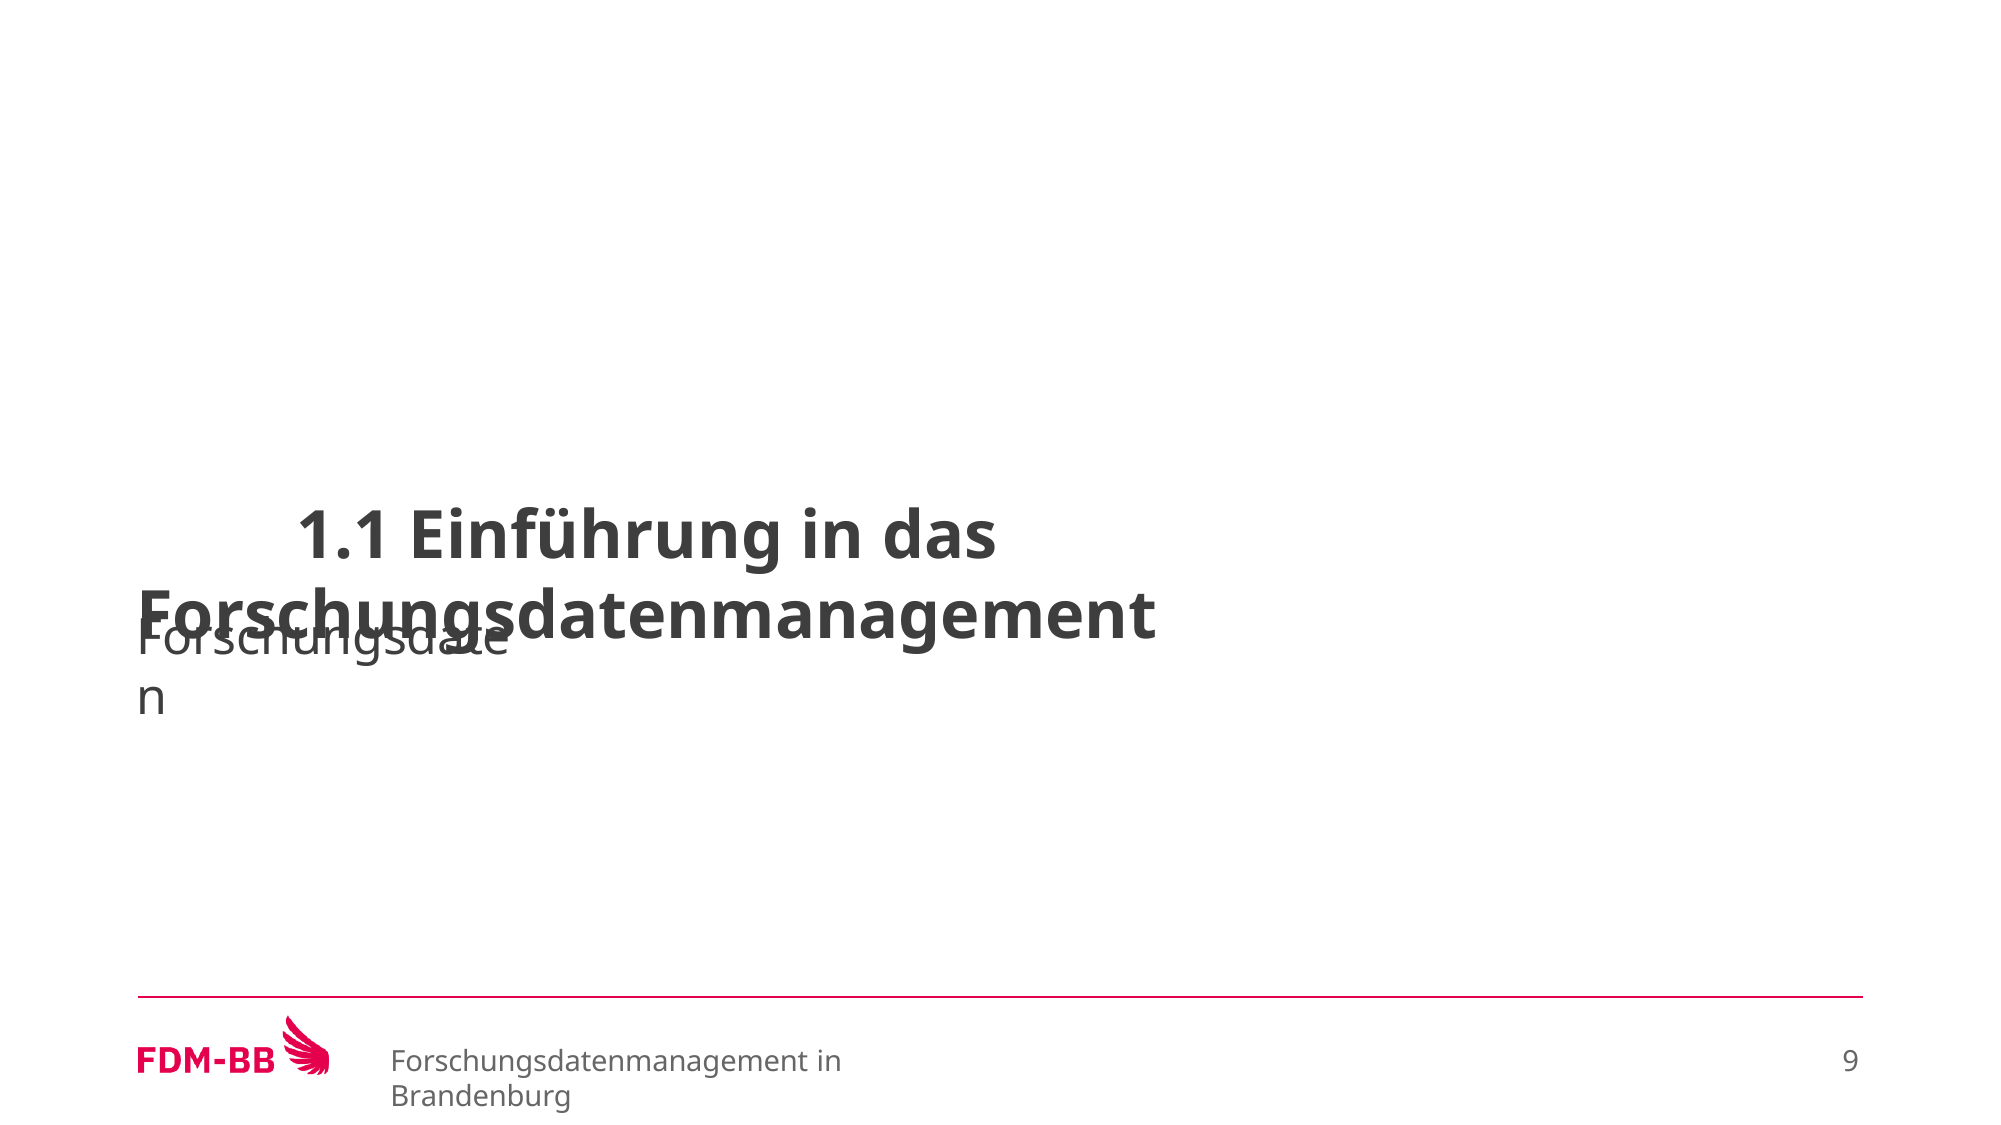

# 1.1 Einführung in das Forschungsdatenmanagement
Forschungsdaten
Forschungsdatenmanagement in Brandenburg